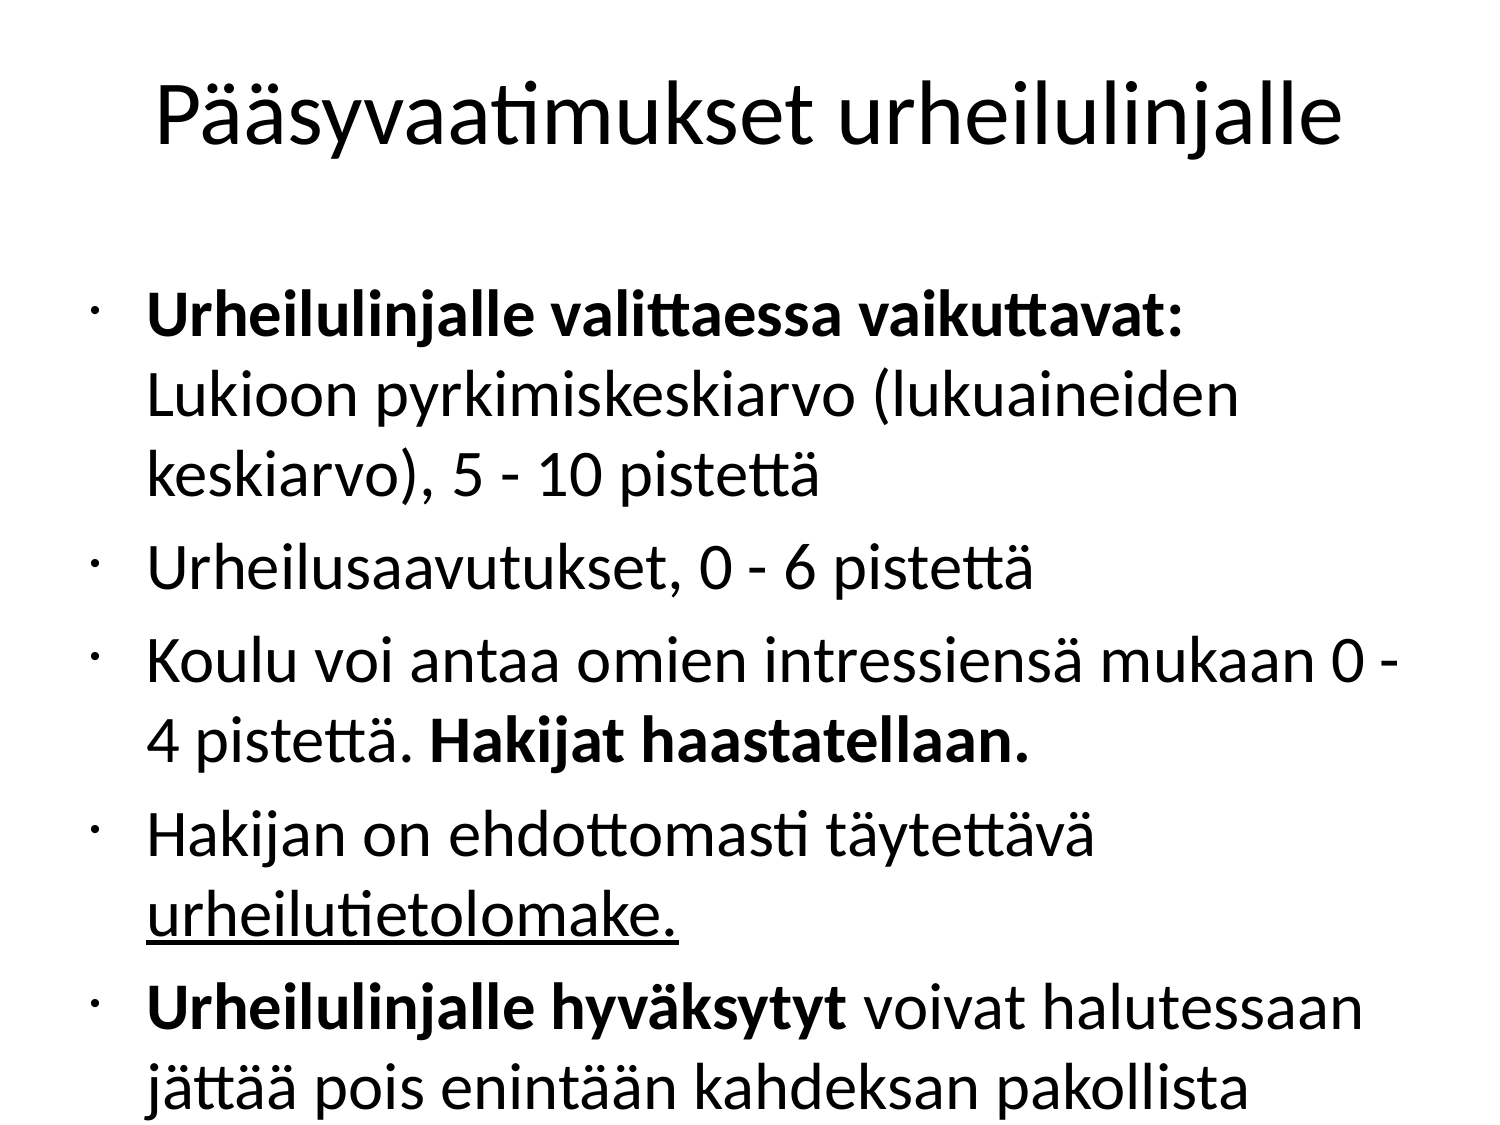

# Pääsyvaatimukset urheilulinjalle
Urheilulinjalle valittaessa vaikuttavat: Lukioon pyrkimiskeskiarvo (lukuaineiden keskiarvo), 5 - 10 pistettä
Urheilusaavutukset, 0 - 6 pistettä
Koulu voi antaa omien intressiensä mukaan 0 - 4 pistettä. Hakijat haastatellaan.
Hakijan on ehdottomasti täytettävä urheilutietolomake.
Urheilulinjalle hyväksytyt voivat halutessaan jättää pois enintään kahdeksan pakollista lukiokurssia.
Lukioaineiden pakollisista kursseista on suoritettava vähintään puolet.